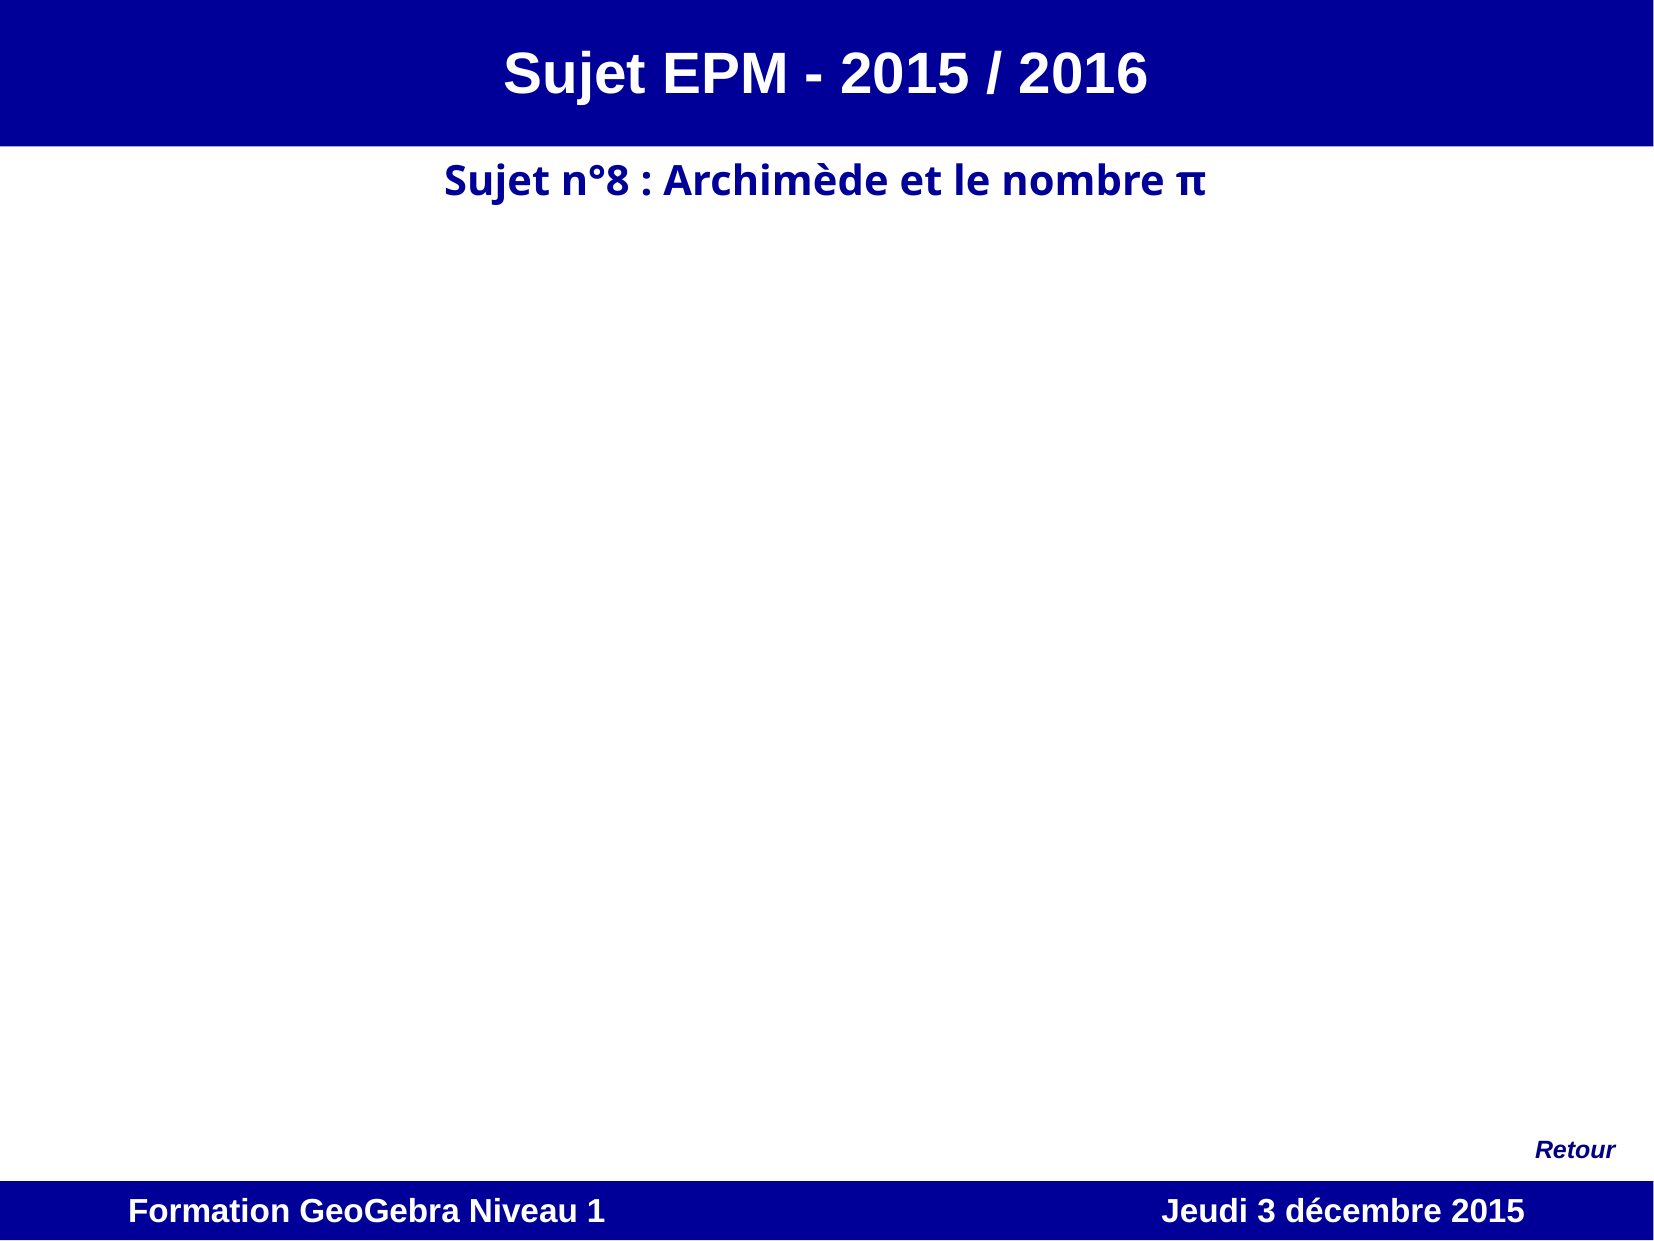

# Sujet EPM - 2015 / 2016
Sujet n°8 : Archimède et le nombre π
Retour
Formation GeoGebra Niveau 1								Jeudi 3 décembre 2015